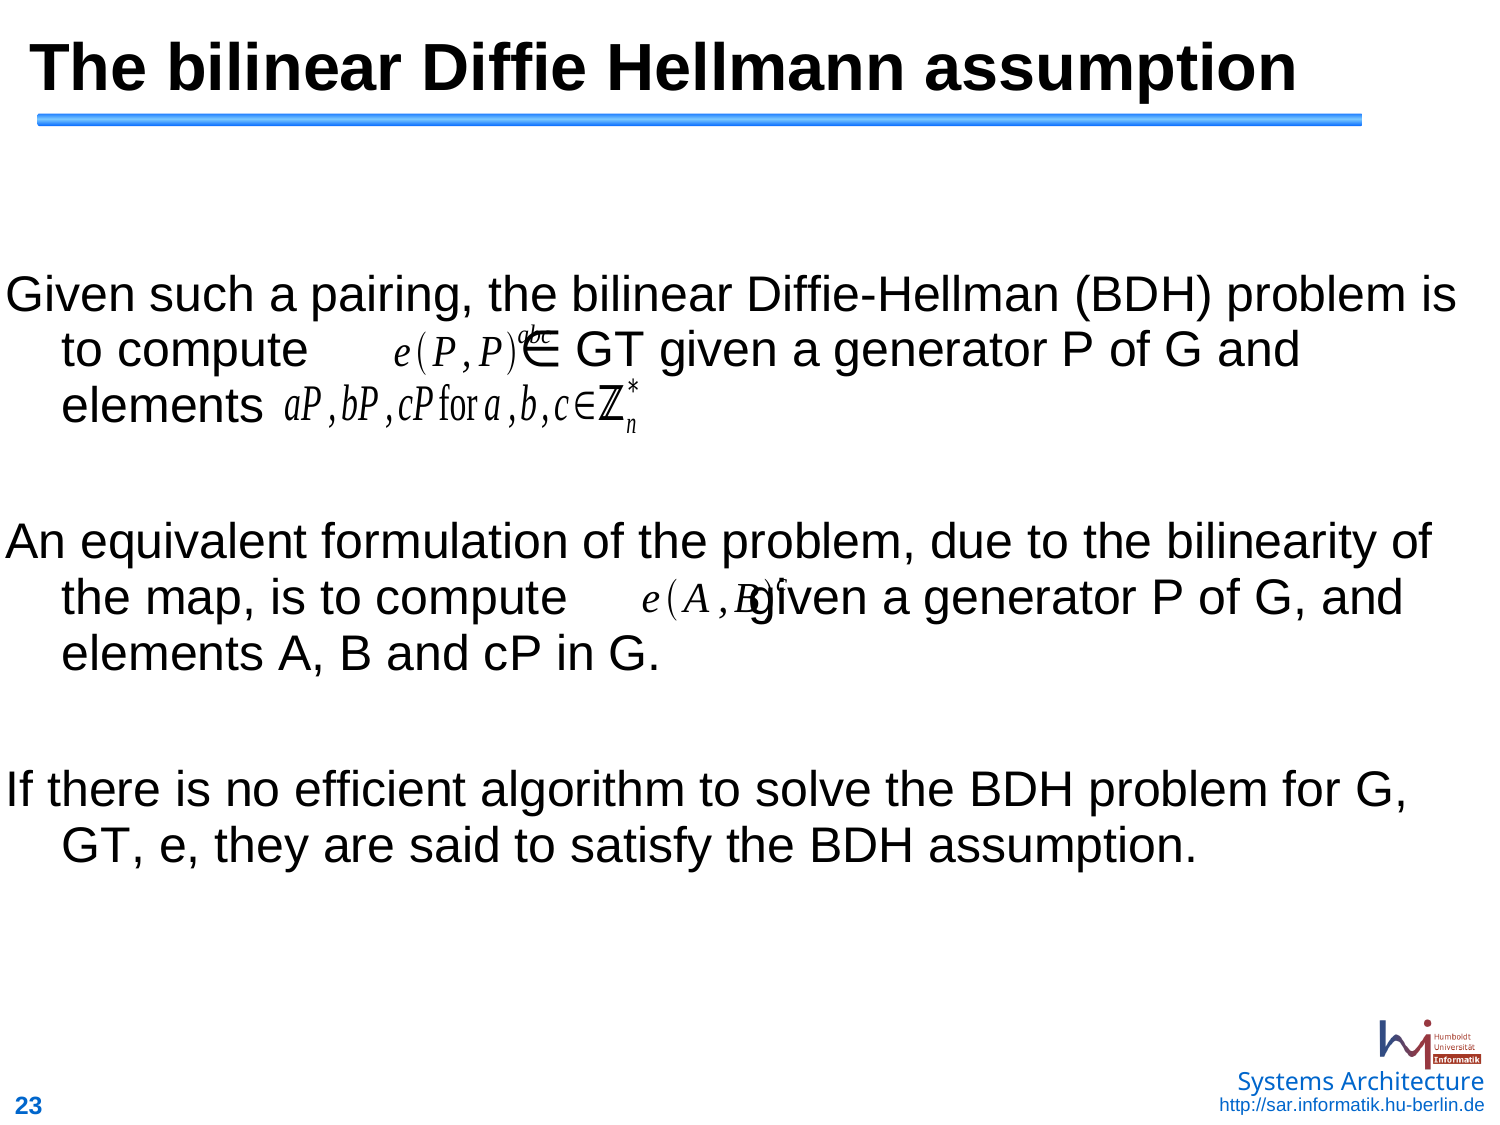

# The bilinear Diffie Hellmann assumption
Given such a pairing, the bilinear Diffie-Hellman (BDH) problem is to compute ∈ GT given a generator P of G and elements
An equivalent formulation of the problem, due to the bilinearity of the map, is to compute given a generator P of G, and elements A, B and cP in G.
If there is no efficient algorithm to solve the BDH problem for G, GT, e, they are said to satisfy the BDH assumption.